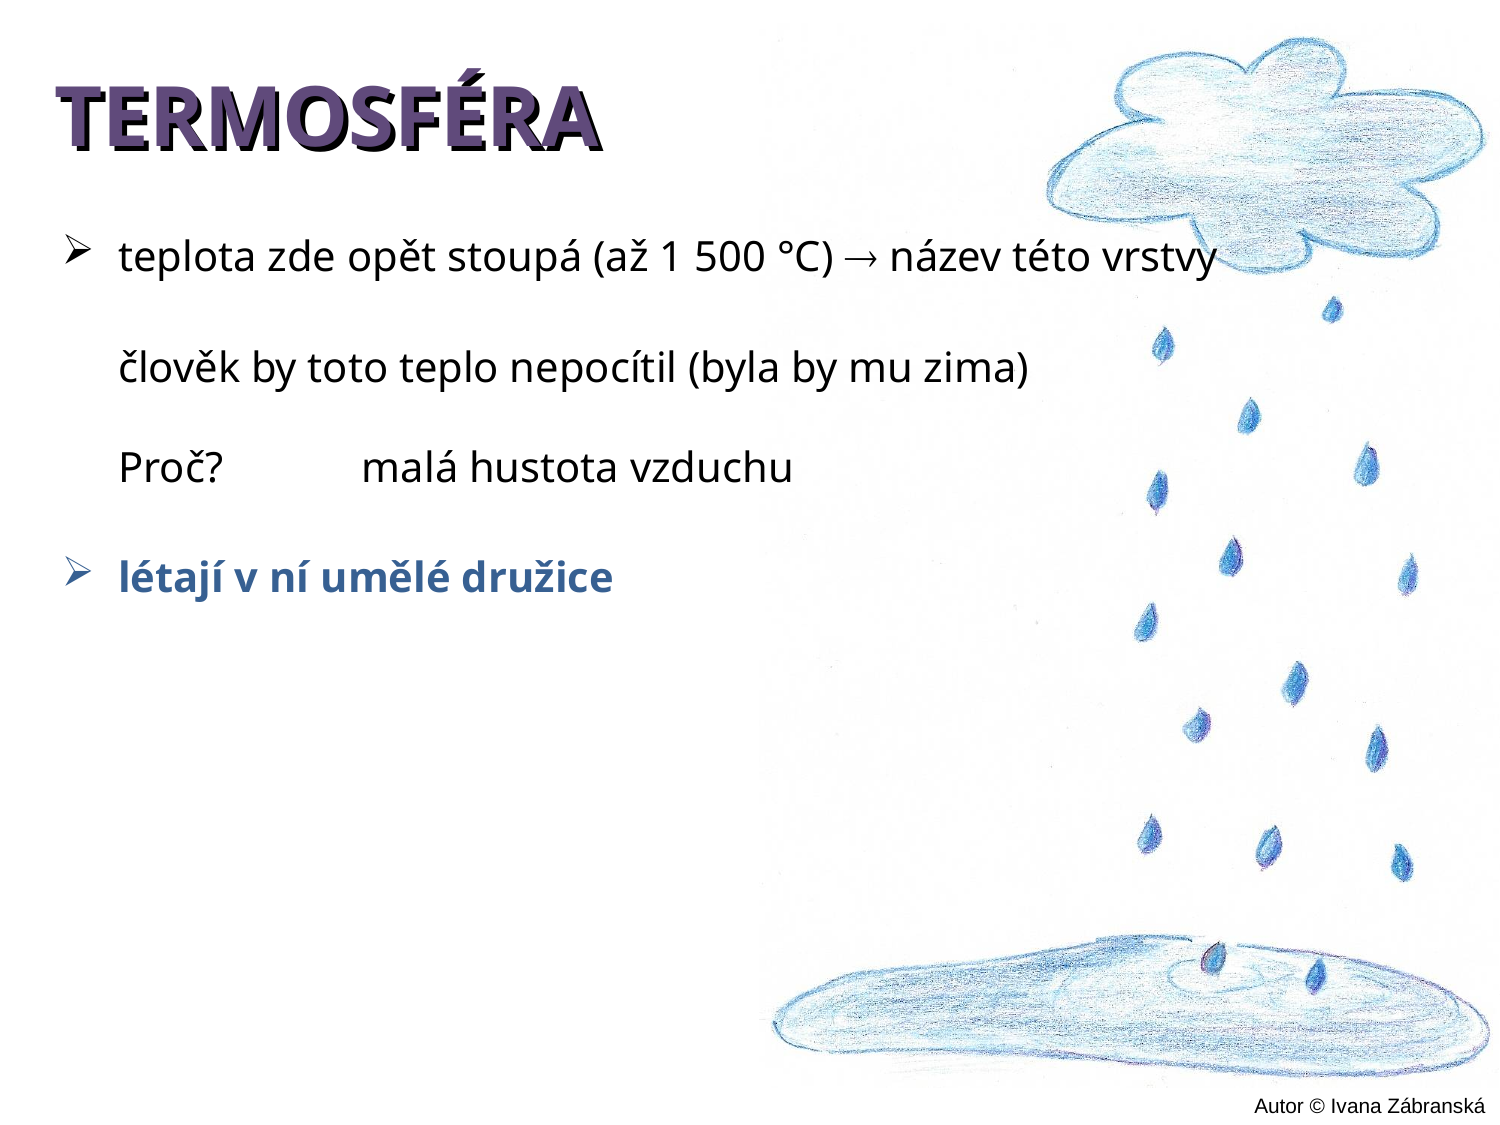

# TERMOSFÉRA
teplota zde opět stoupá (až 1 500 °C)  název této vrstvy
člověk by toto teplo nepocítil (byla by mu zima)
Proč?	malá hustota vzduchu
létají v ní umělé družice
Autor © Ivana Zábranská